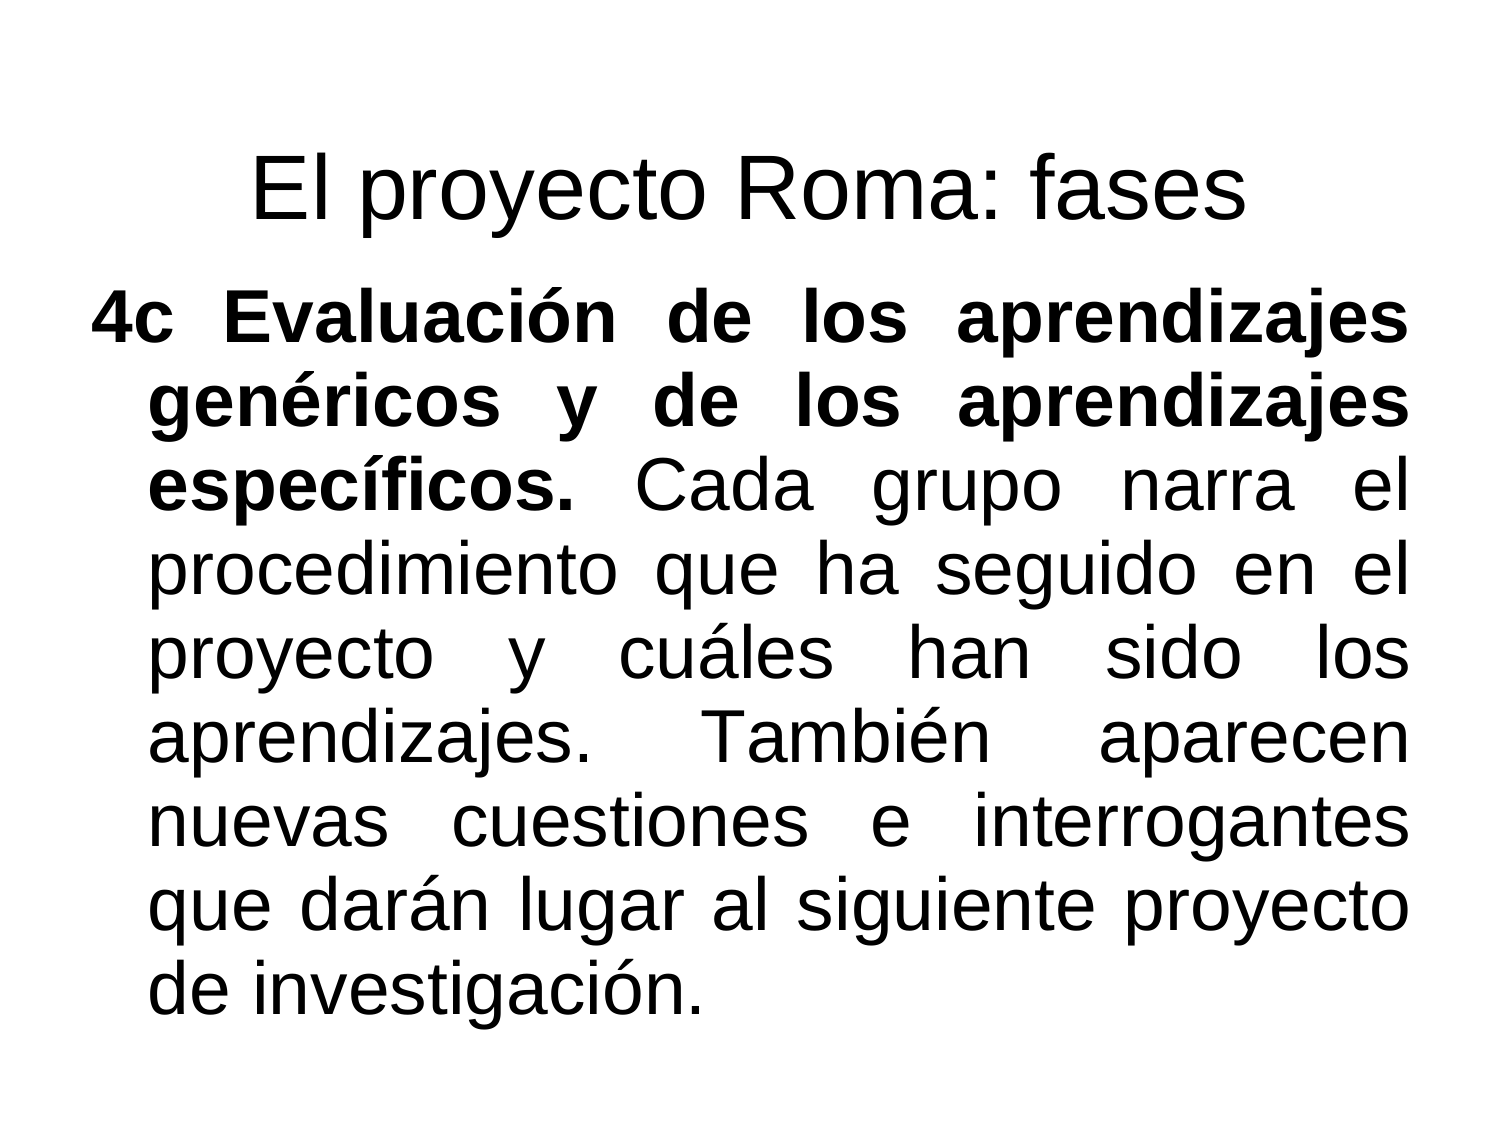

# El proyecto Roma: fases
4c Evaluación de los aprendizajes genéricos y de los aprendizajes específicos. Cada grupo narra el procedimiento que ha seguido en el proyecto y cuáles han sido los aprendizajes. También aparecen nuevas cuestiones e interrogantes que darán lugar al siguiente proyecto de investigación.